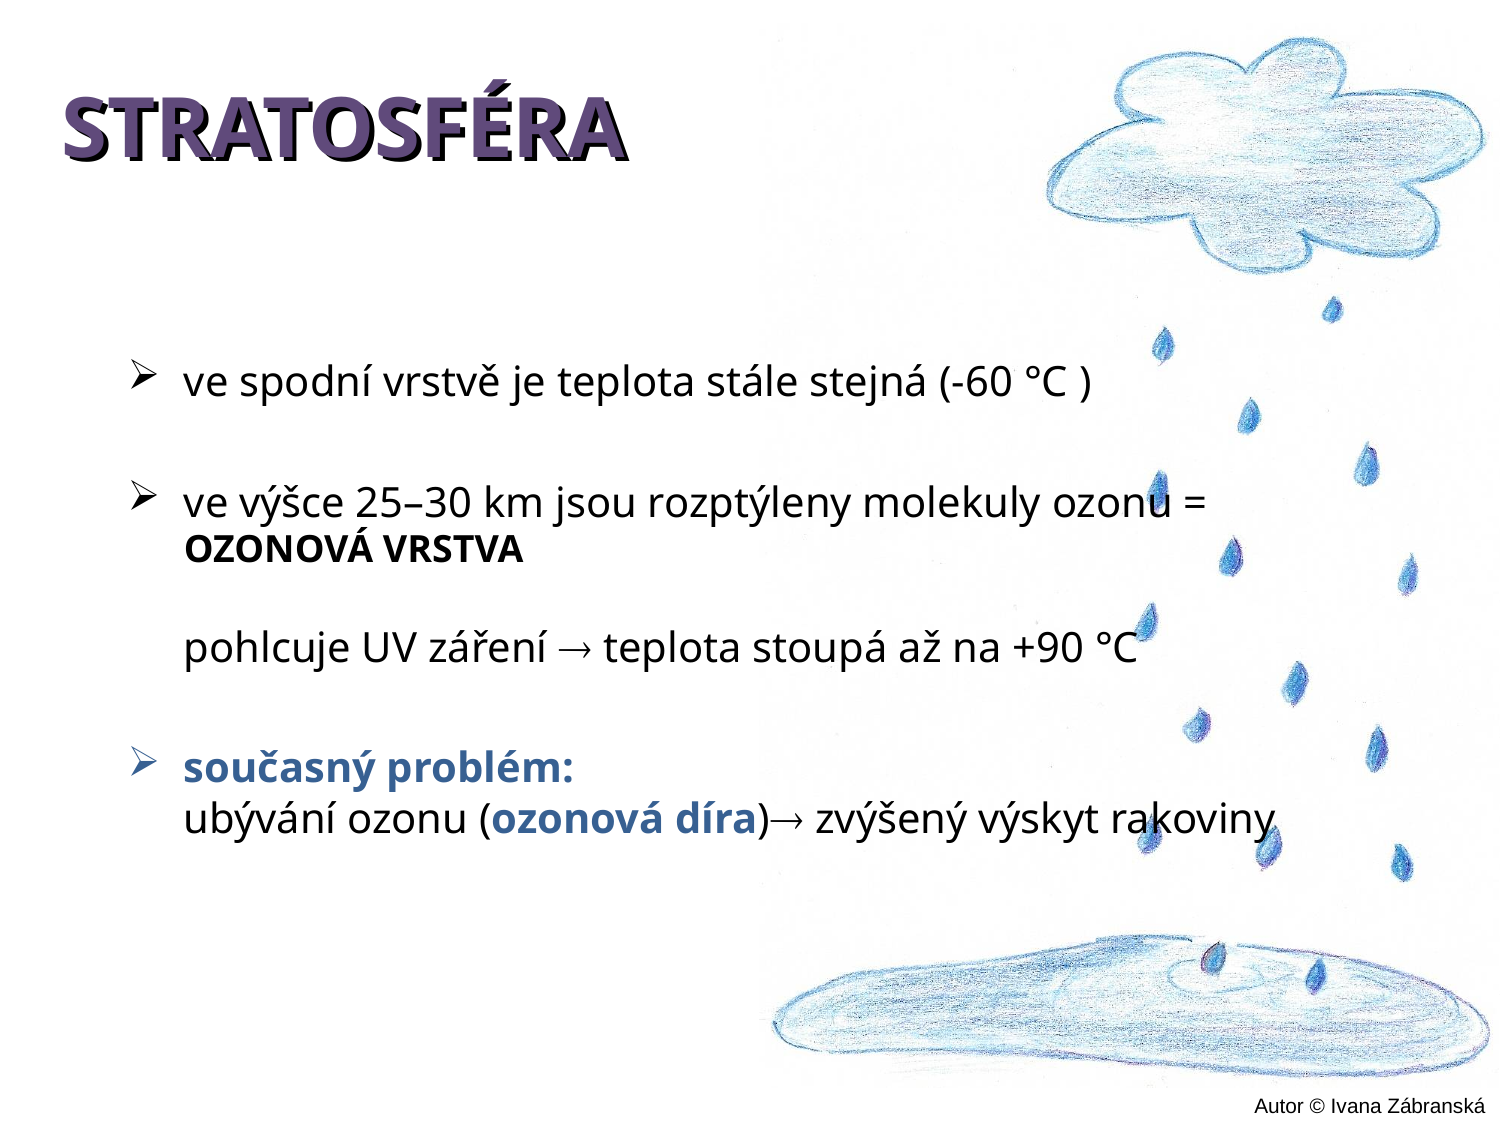

# STRATOSFÉRA
ve spodní vrstvě je teplota stále stejná (-60 °C )
ve výšce 25–30 km jsou rozptýleny molekuly ozonu = OZONOVÁ VRSTVA
pohlcuje UV záření  teplota stoupá až na +90 °C
současný problém:
ubývání ozonu (ozonová díra) zvýšený výskyt rakoviny
Autor © Ivana Zábranská